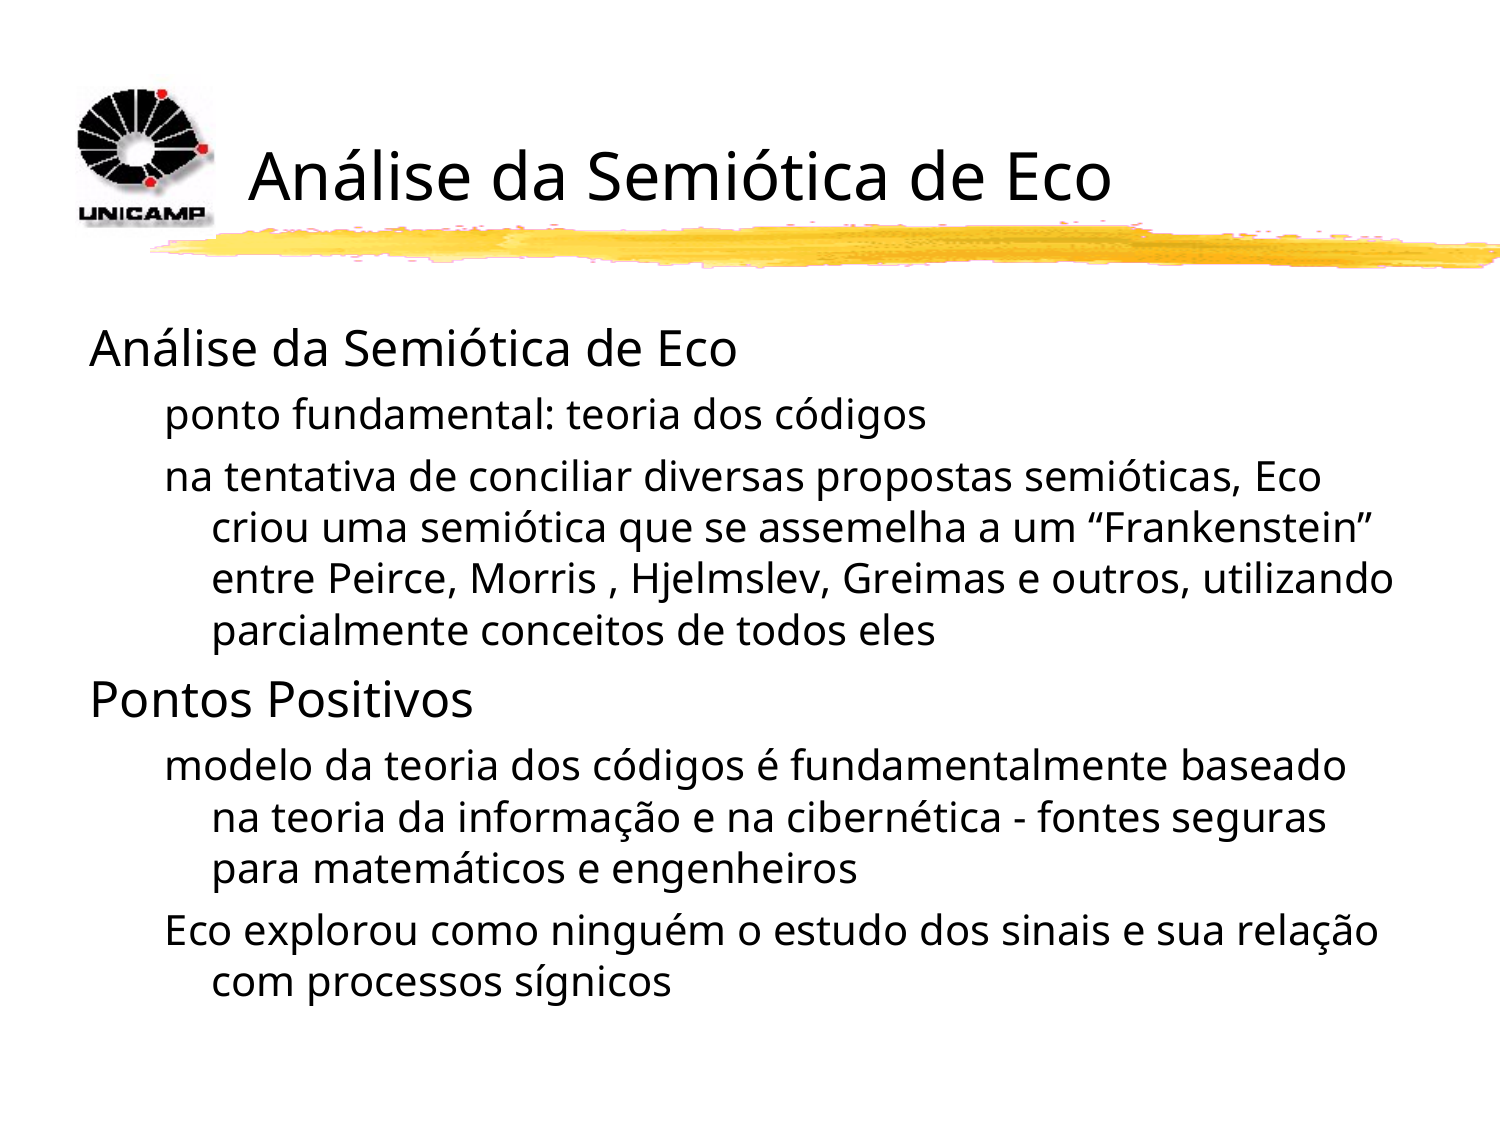

# Análise da Semiótica de Eco
Análise da Semiótica de Eco
ponto fundamental: teoria dos códigos
na tentativa de conciliar diversas propostas semióticas, Eco criou uma semiótica que se assemelha a um “Frankenstein” entre Peirce, Morris , Hjelmslev, Greimas e outros, utilizando parcialmente conceitos de todos eles
Pontos Positivos
modelo da teoria dos códigos é fundamentalmente baseado na teoria da informação e na cibernética - fontes seguras para matemáticos e engenheiros
Eco explorou como ninguém o estudo dos sinais e sua relação com processos sígnicos